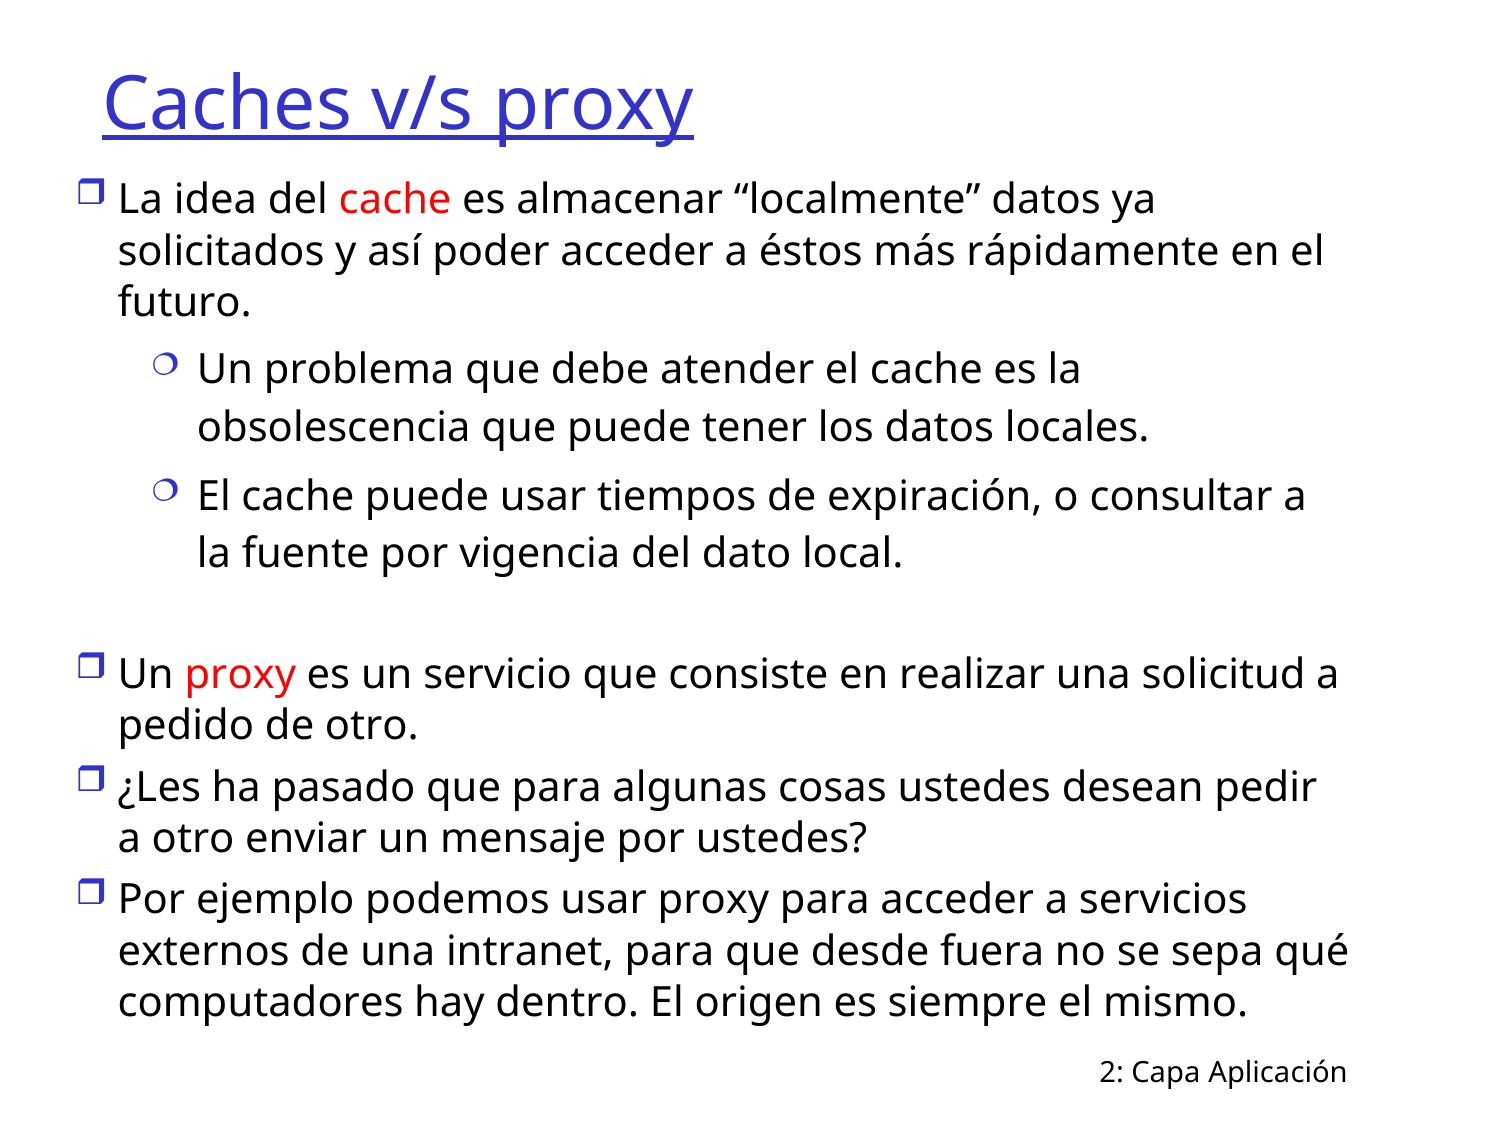

# Caches v/s proxy
La idea del cache es almacenar “localmente” datos ya solicitados y así poder acceder a éstos más rápidamente en el futuro.
Un problema que debe atender el cache es la obsolescencia que puede tener los datos locales.
El cache puede usar tiempos de expiración, o consultar a la fuente por vigencia del dato local.
Un proxy es un servicio que consiste en realizar una solicitud a pedido de otro.
¿Les ha pasado que para algunas cosas ustedes desean pedir a otro enviar un mensaje por ustedes?
Por ejemplo podemos usar proxy para acceder a servicios externos de una intranet, para que desde fuera no se sepa qué computadores hay dentro. El origen es siempre el mismo.